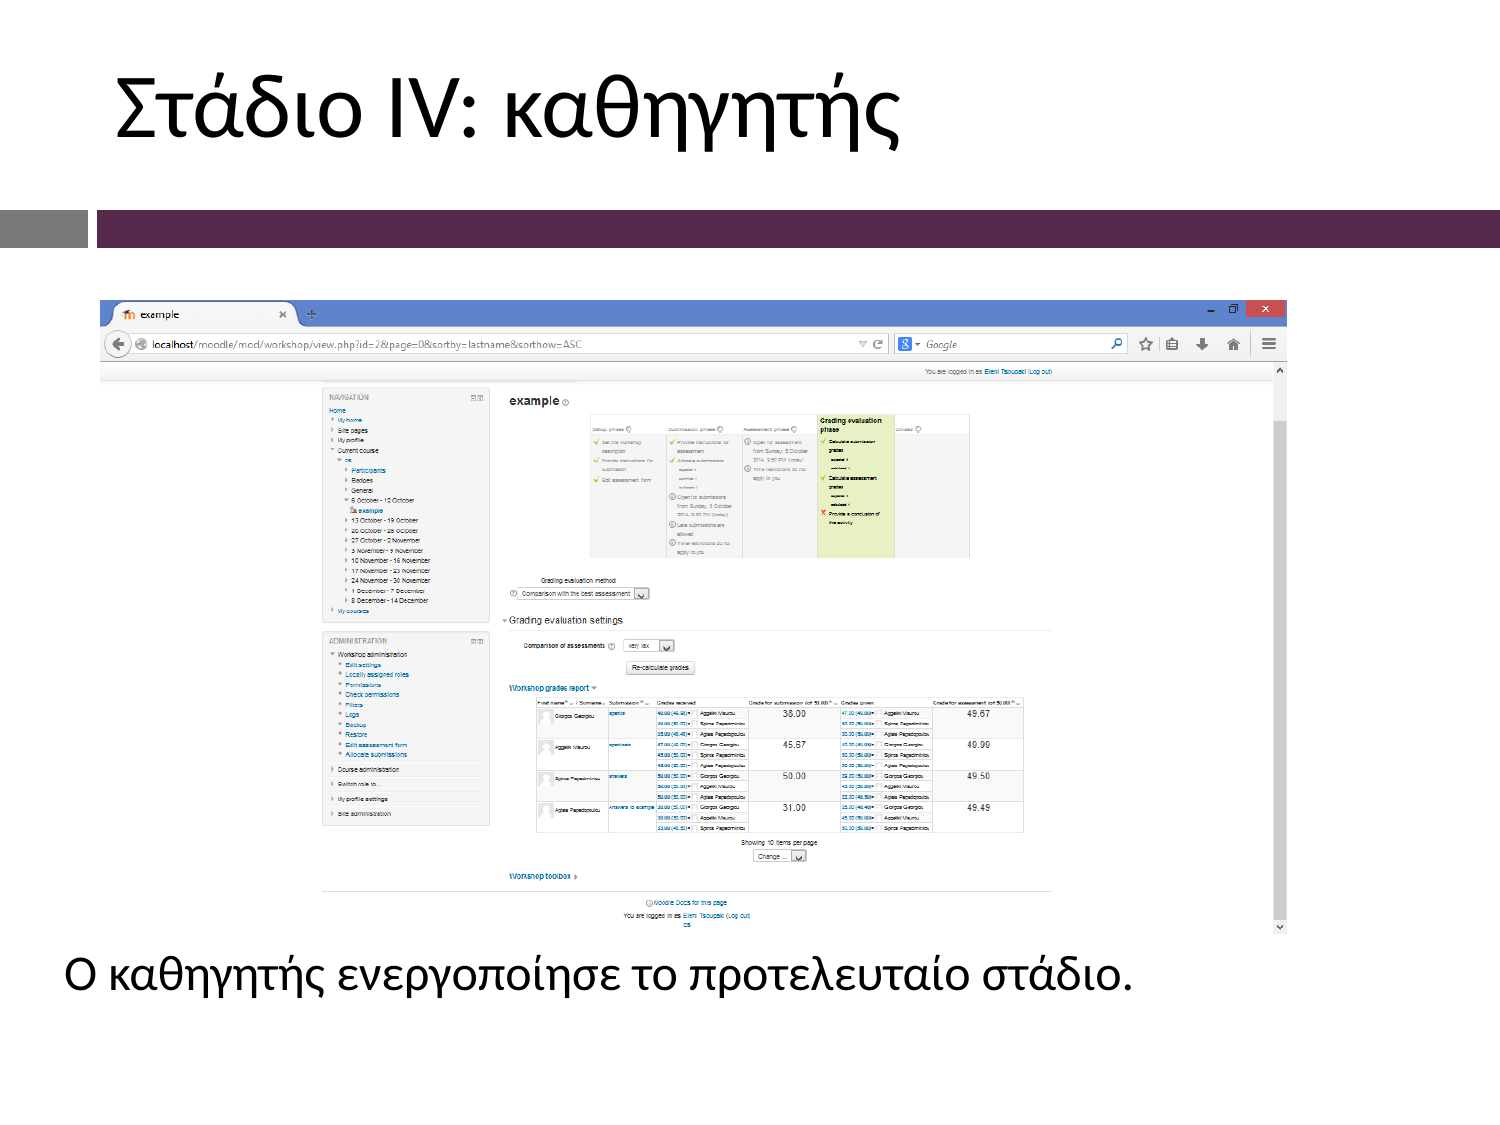

# Στάδιο IV: καθηγητής
Ο καθηγητής ενεργοποίησε το προτελευταίο στάδιο.